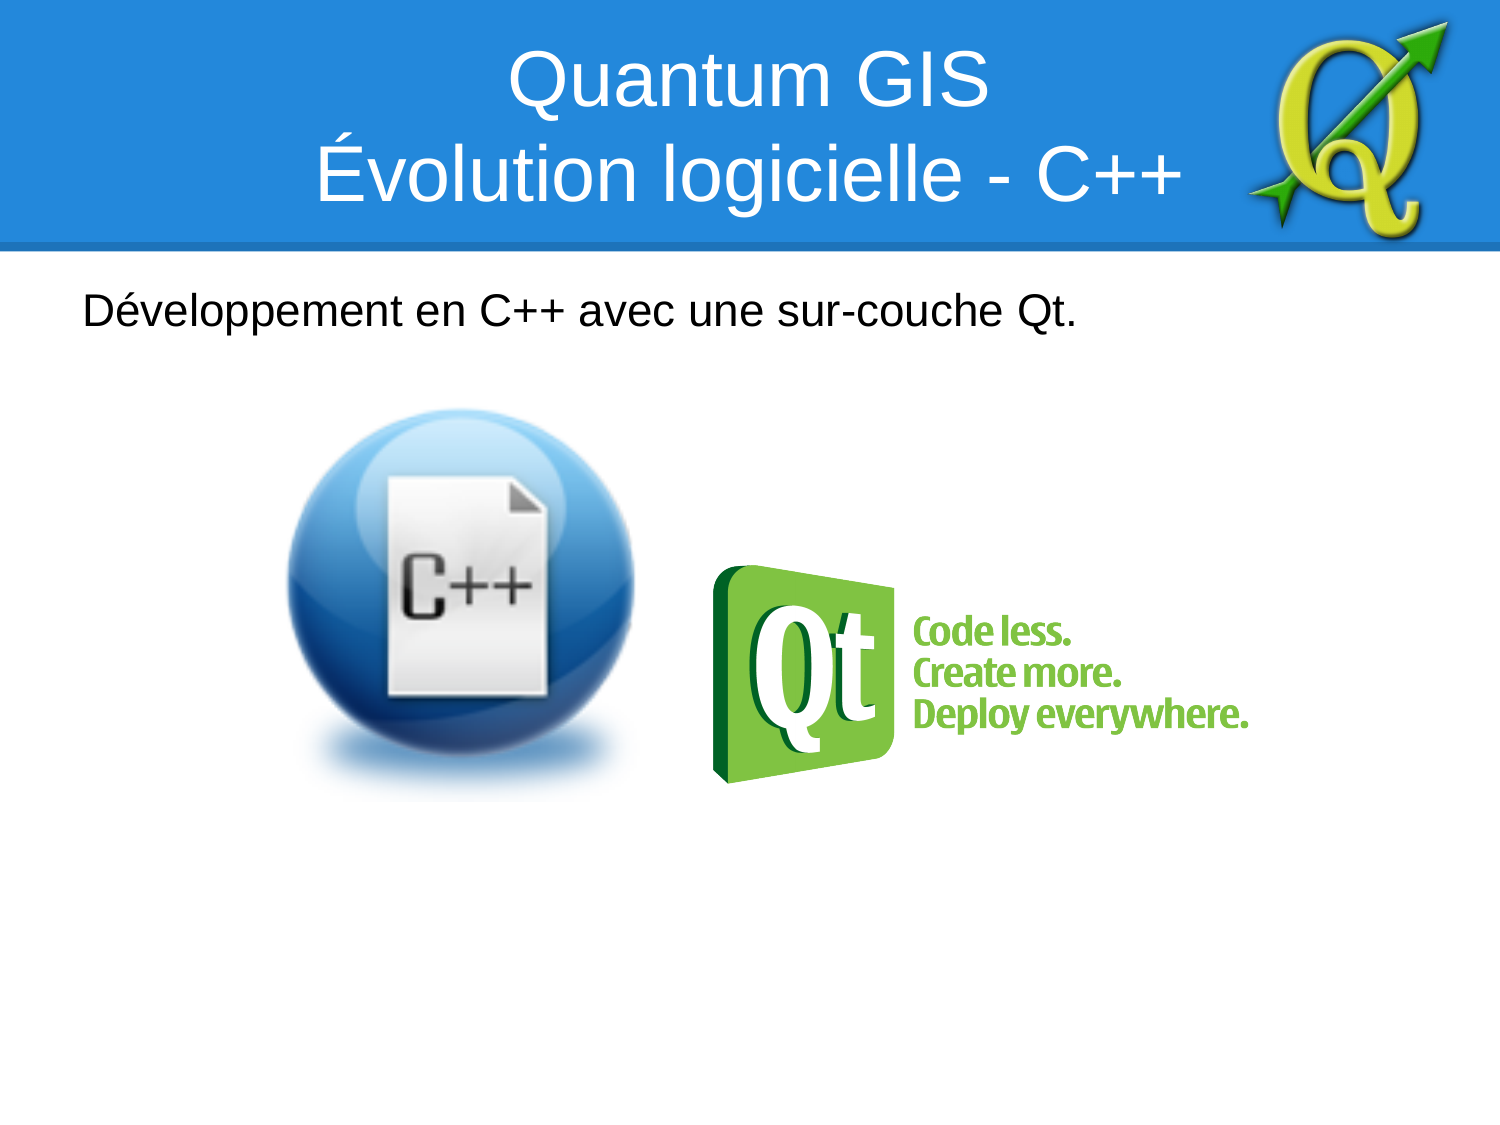

# Quantum GIS Évolution logicielle - C++
Développement en C++ avec une sur-couche Qt.